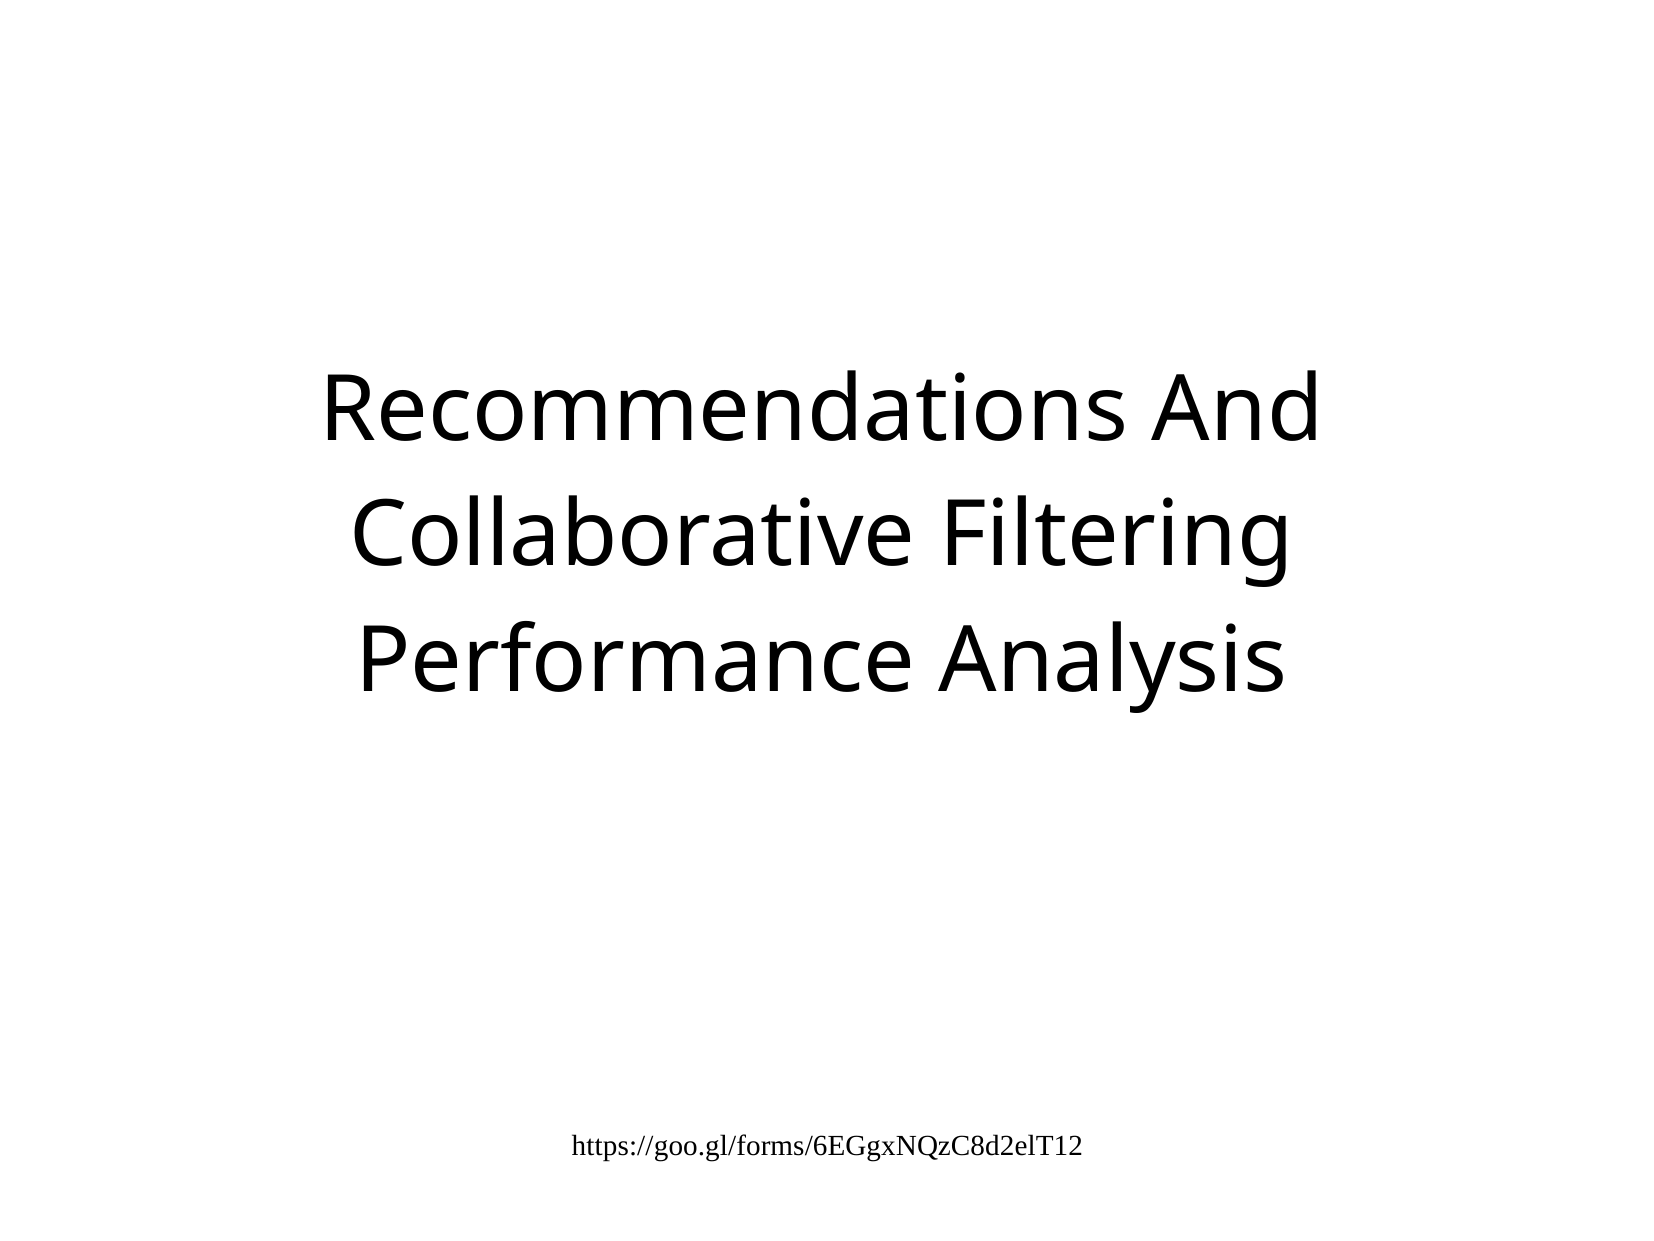

# Recommendations And Collaborative Filtering Performance Analysis
https://goo.gl/forms/6EGgxNQzC8d2elT12